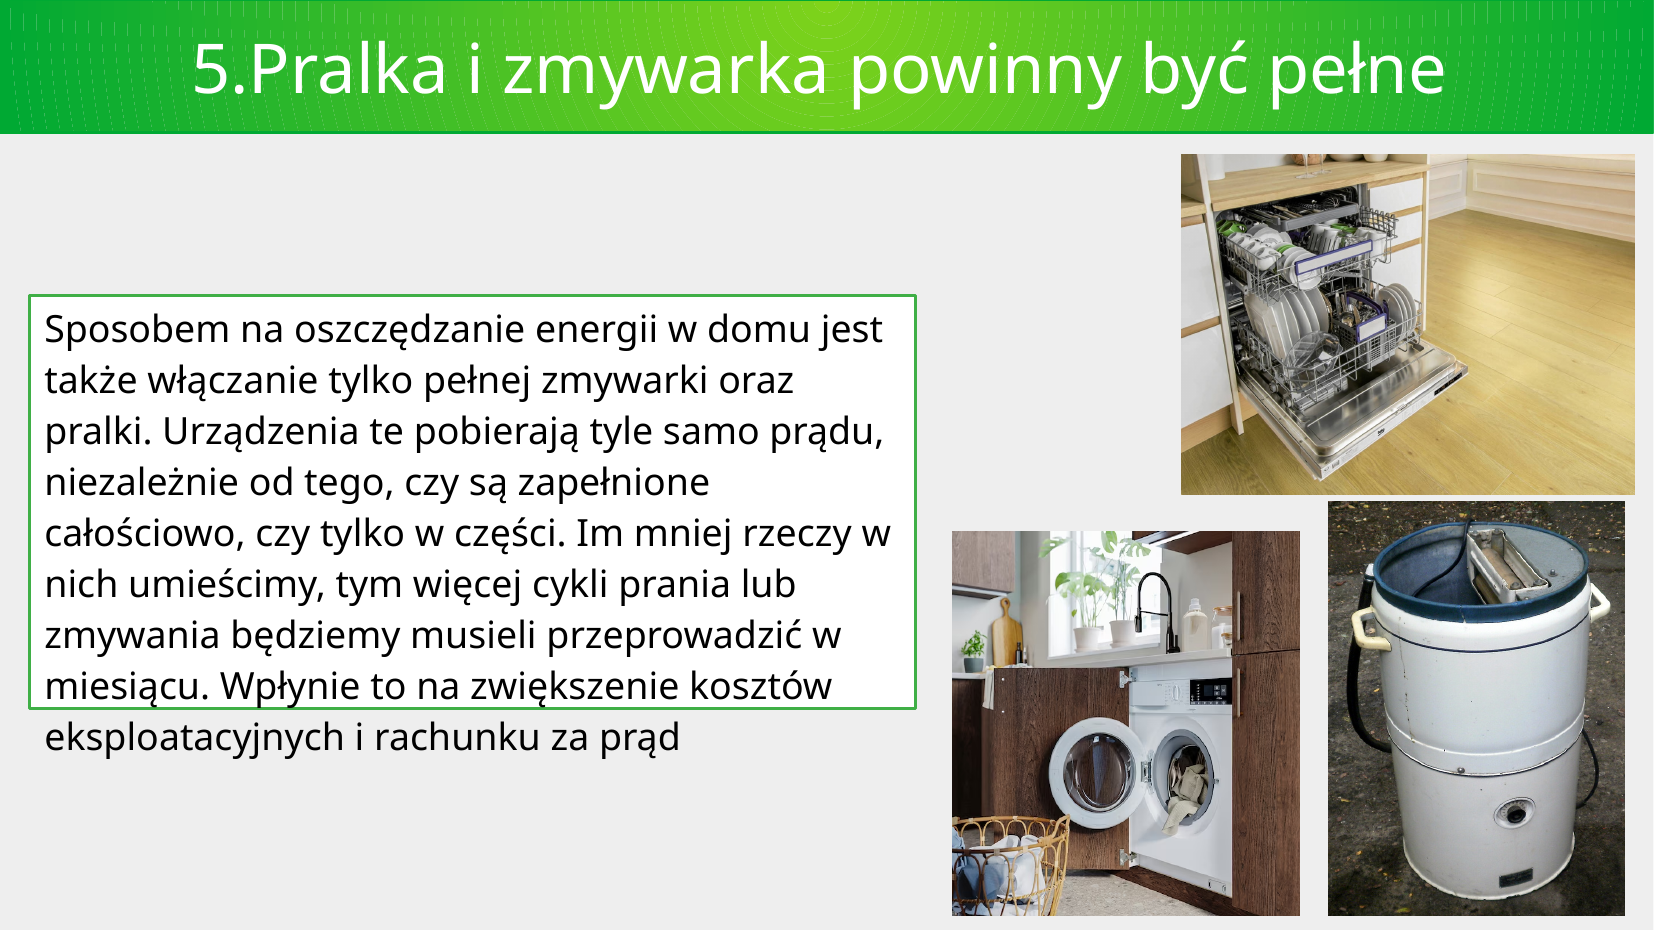

# 5.Pralka i zmywarka powinny być pełne
Sposobem na oszczędzanie energii w domu jest także włączanie tylko pełnej zmywarki oraz pralki. Urządzenia te pobierają tyle samo prądu, niezależnie od tego, czy są zapełnione całościowo, czy tylko w części. Im mniej rzeczy w nich umieścimy, tym więcej cykli prania lub zmywania będziemy musieli przeprowadzić w miesiącu. Wpłynie to na zwiększenie kosztów eksploatacyjnych i rachunku za prąd